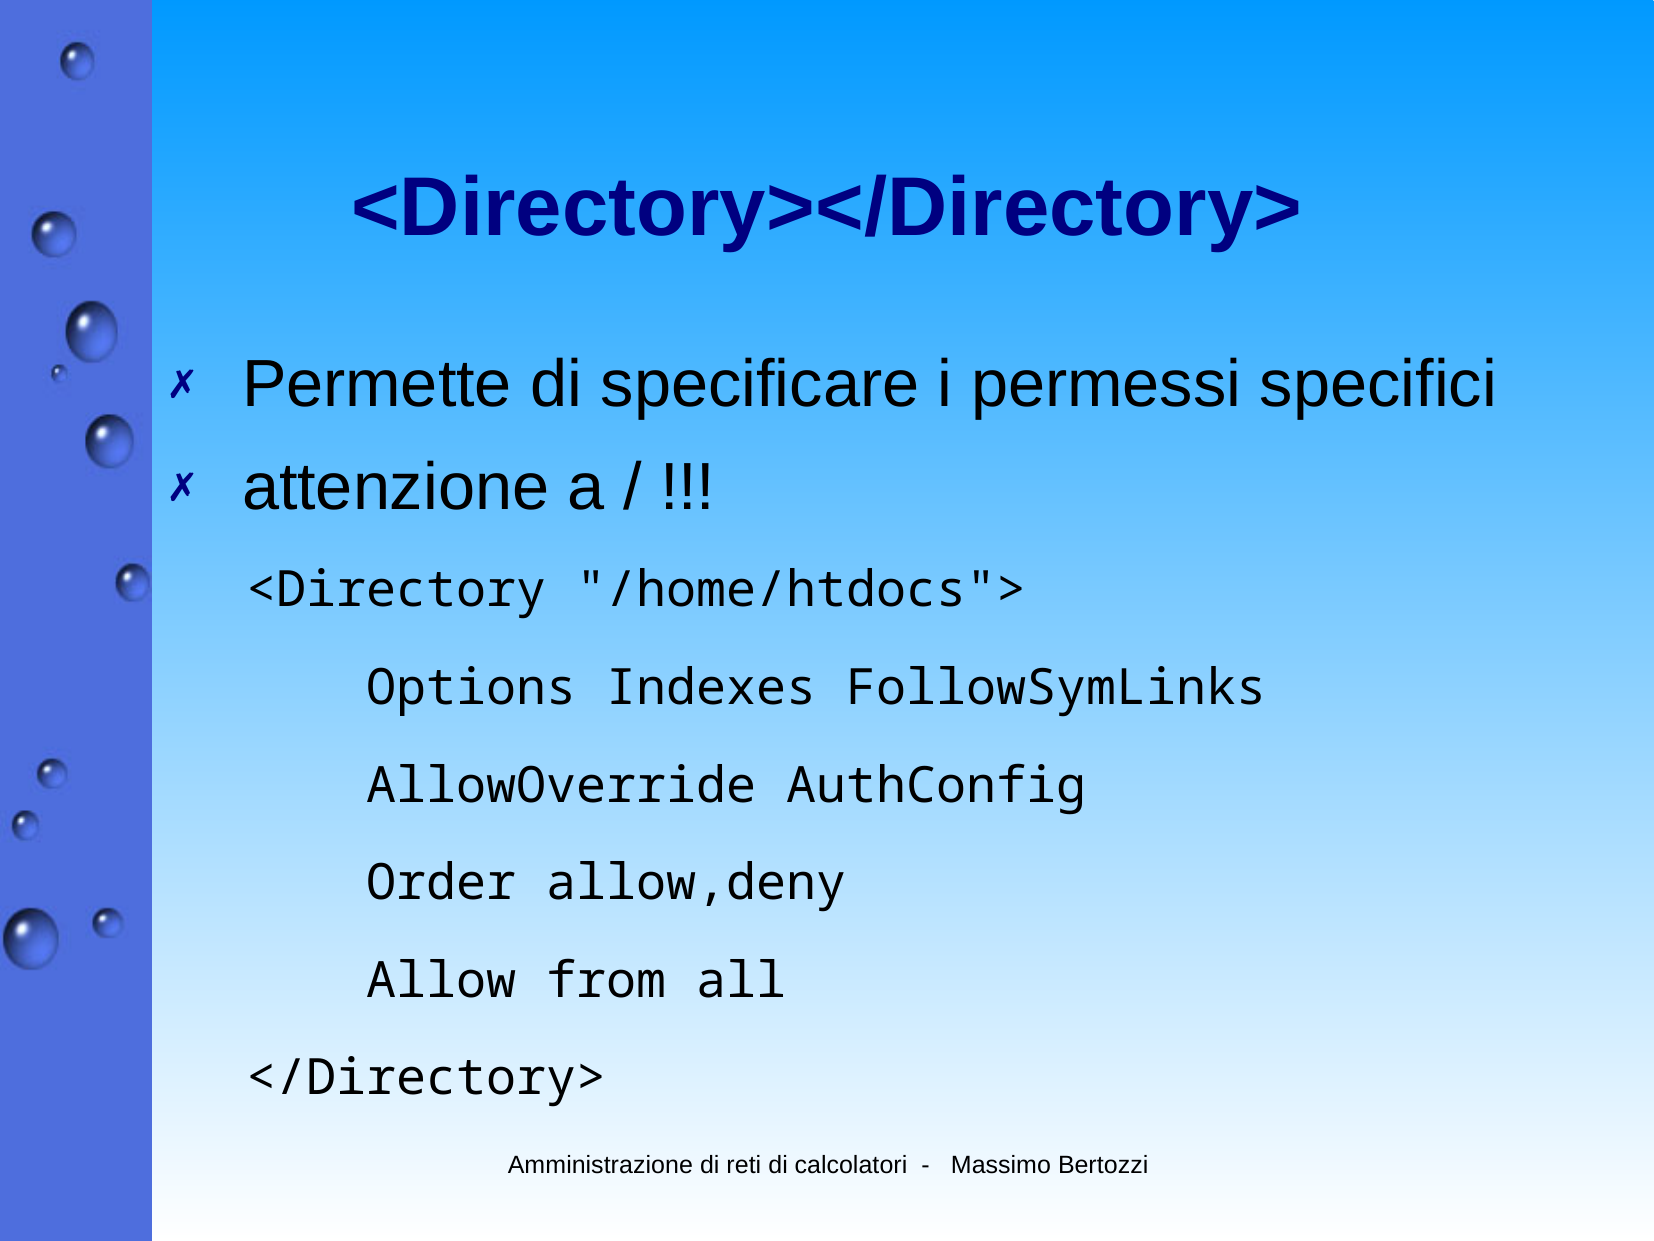

# <Directory></Directory>
Permette di specificare i permessi specifici
attenzione a / !!!
<Directory "/home/htdocs">
 Options Indexes FollowSymLinks
 AllowOverride AuthConfig
 Order allow,deny
 Allow from all
</Directory>